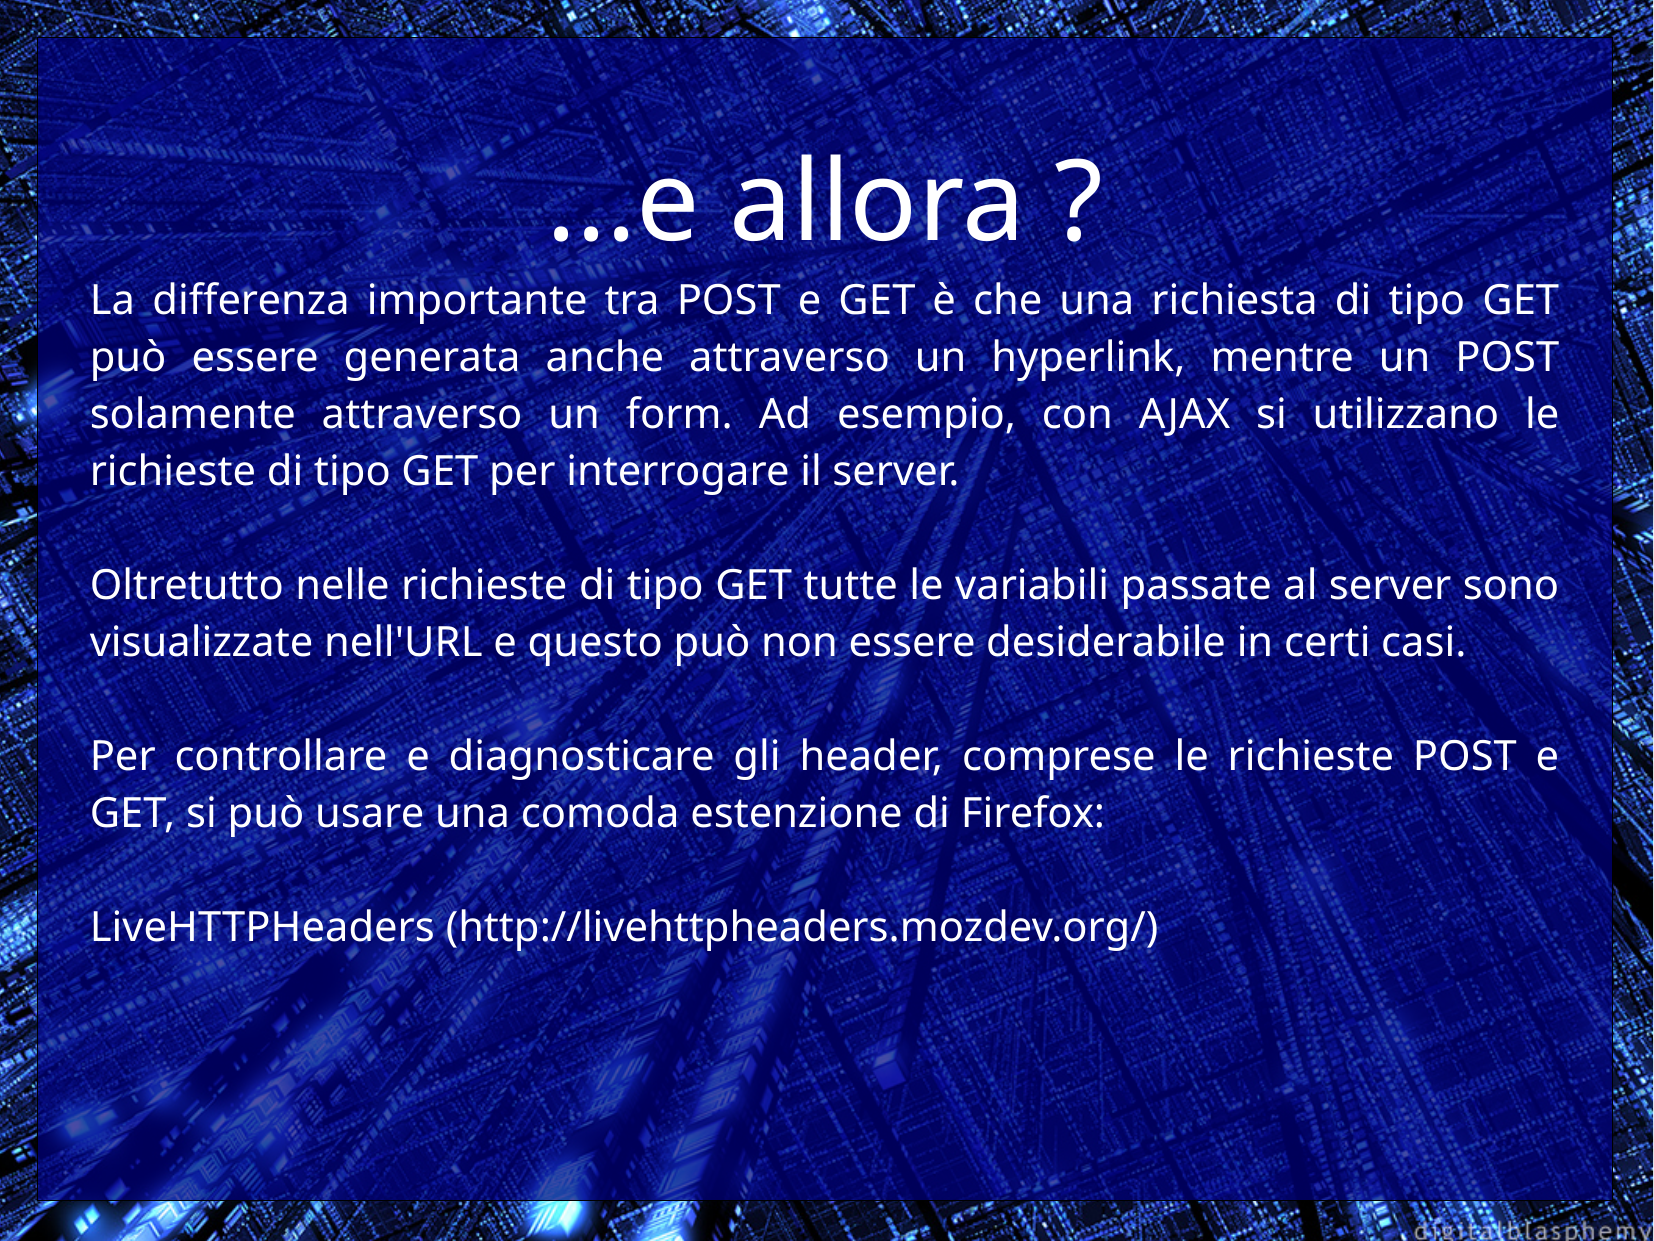

...e allora ?
La differenza importante tra POST e GET è che una richiesta di tipo GET può essere generata anche attraverso un hyperlink, mentre un POST solamente attraverso un form. Ad esempio, con AJAX si utilizzano le richieste di tipo GET per interrogare il server.
Oltretutto nelle richieste di tipo GET tutte le variabili passate al server sono visualizzate nell'URL e questo può non essere desiderabile in certi casi.
Per controllare e diagnosticare gli header, comprese le richieste POST e GET, si può usare una comoda estenzione di Firefox:
LiveHTTPHeaders (http://livehttpheaders.mozdev.org/)
#